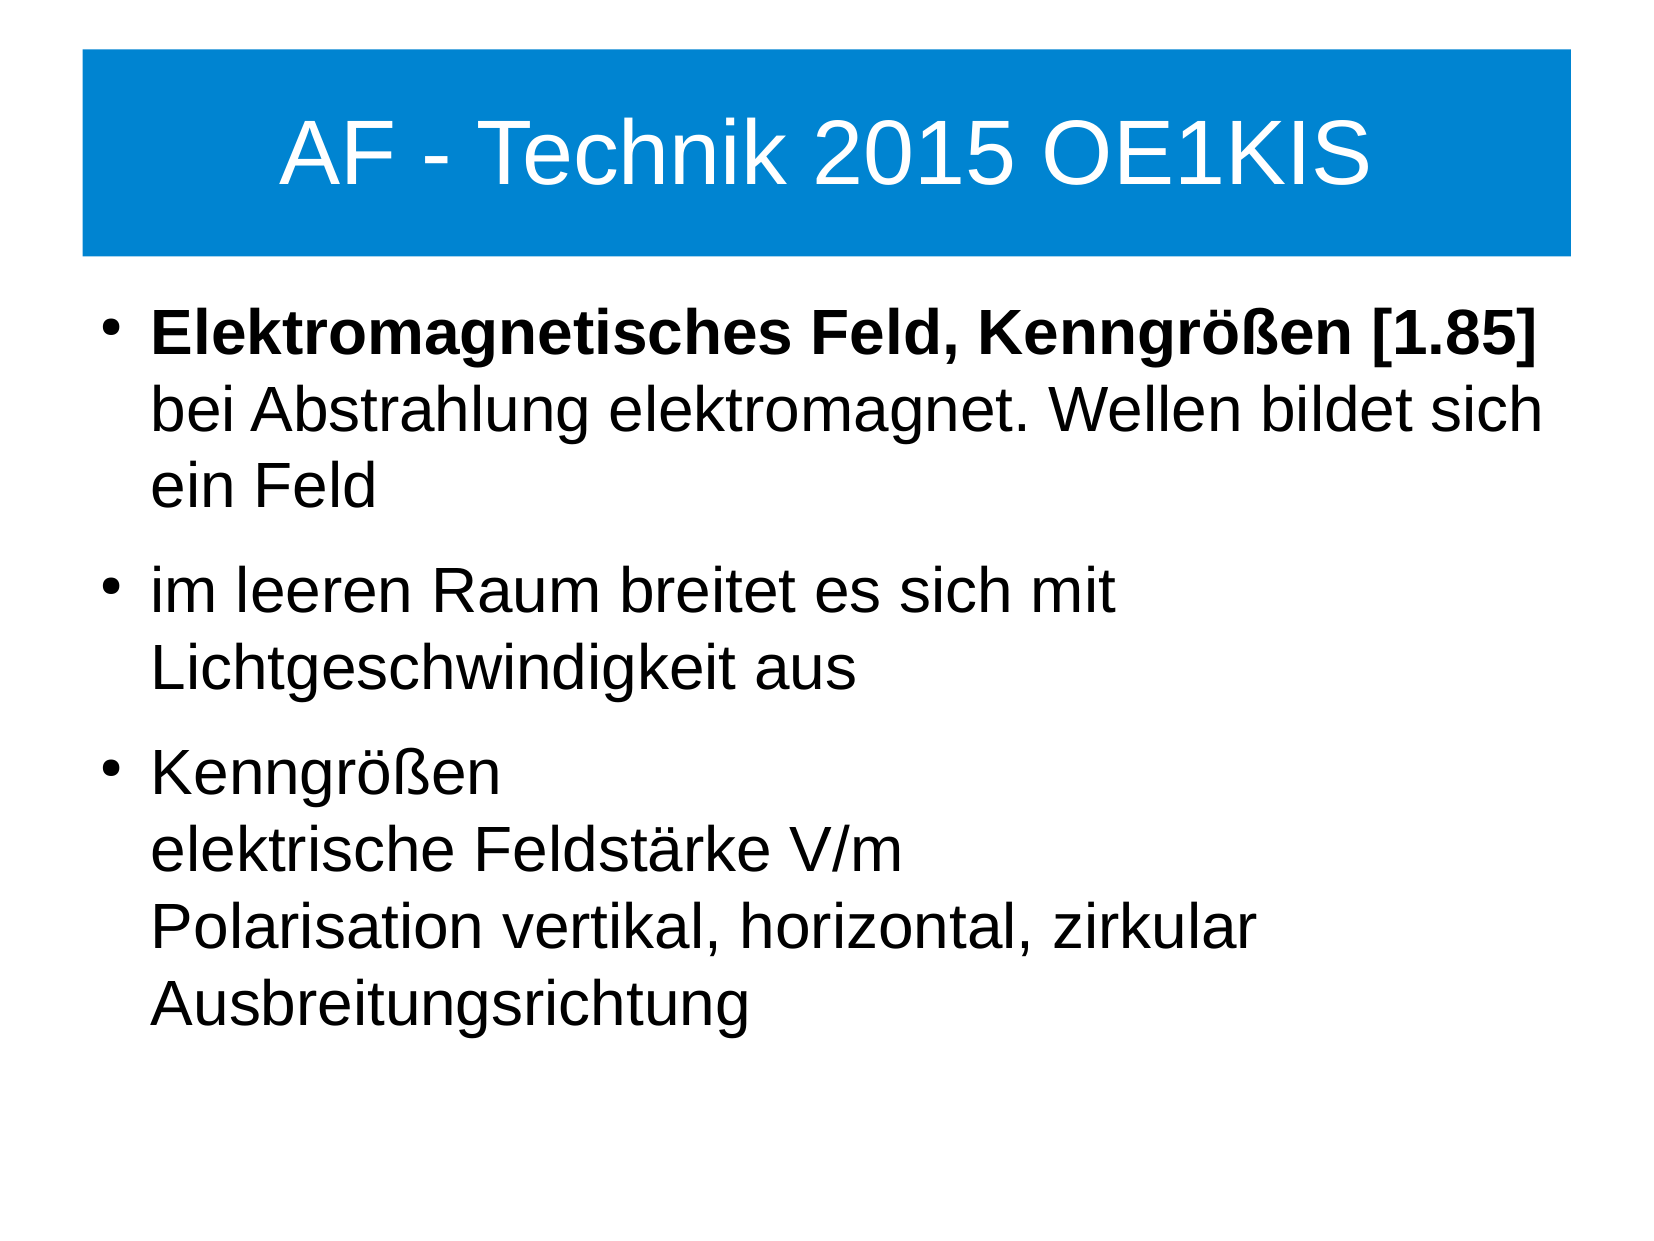

# AF - Technik 2015 OE1KIS
Elektromagnetisches Feld, Kenngrößen [1.85]
bei Abstrahlung elektromagnet. Wellen bildet sich ein Feld
im leeren Raum breitet es sich mit Lichtgeschwindigkeit aus
Kenngrößen
elektrische Feldstärke V/m
Polarisation vertikal, horizontal, zirkular
Ausbreitungsrichtung